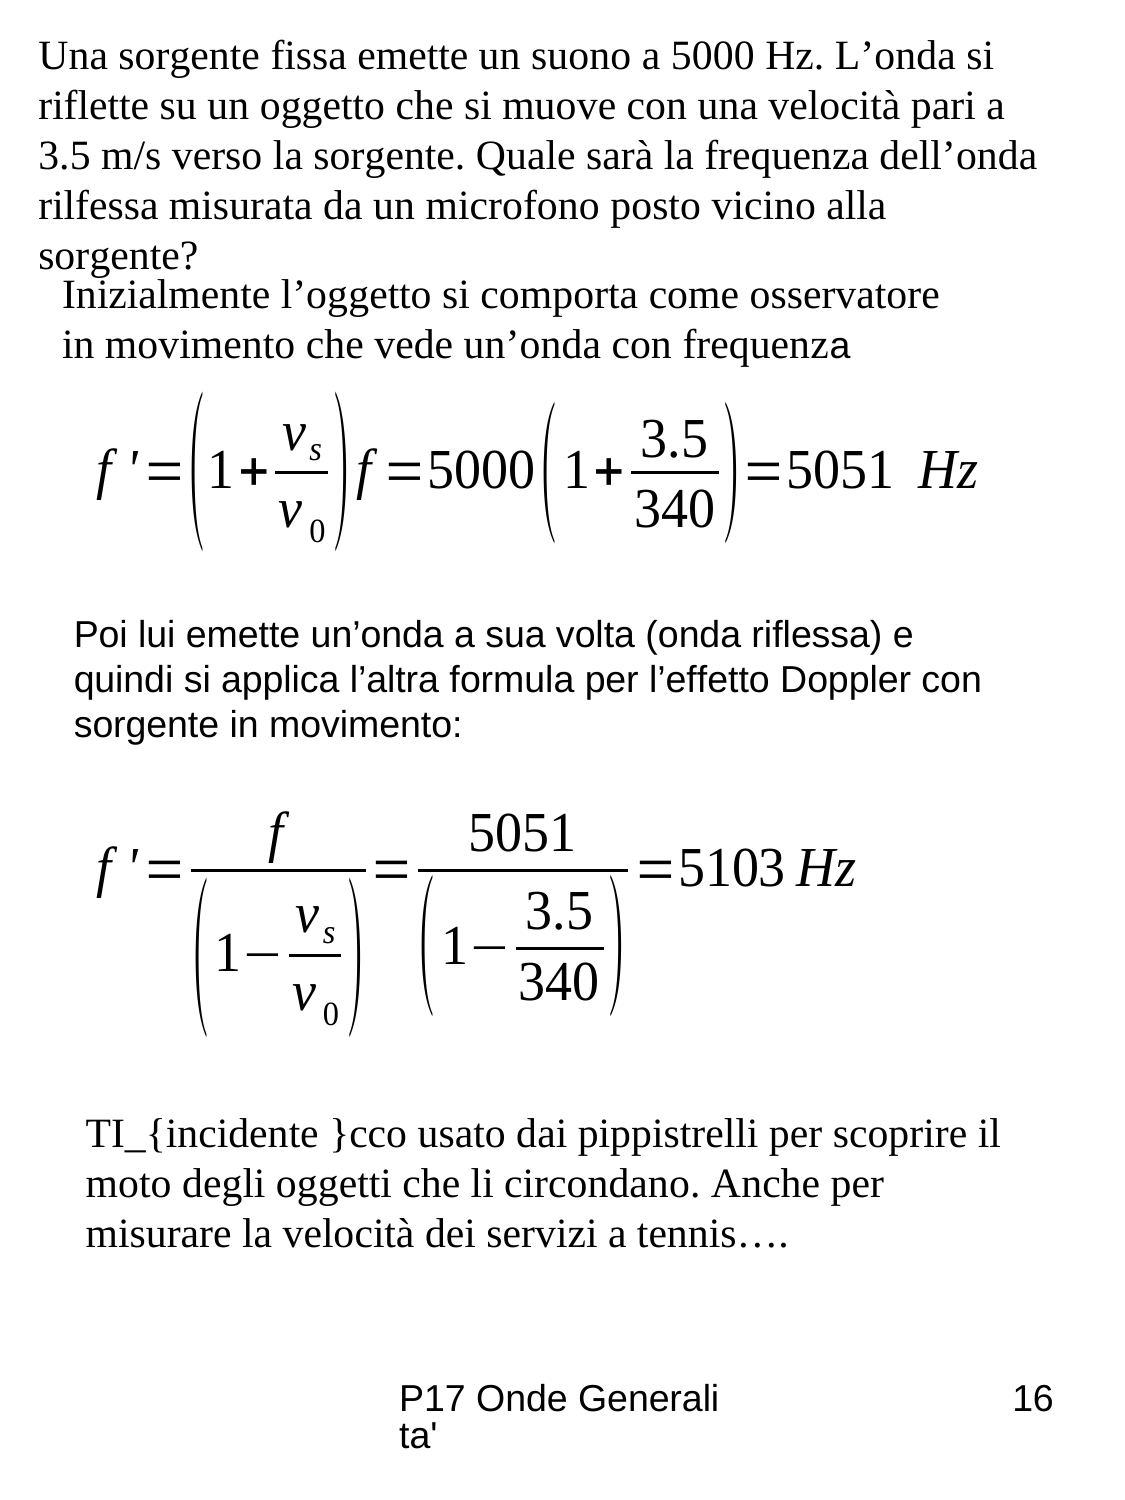

Una sorgente fissa emette un suono a 5000 Hz. L’onda si riflette su un oggetto che si muove con una velocità pari a 3.5 m/s verso la sorgente. Quale sarà la frequenza dell’onda rilfessa misurata da un microfono posto vicino alla sorgente?
Inizialmente l’oggetto si comporta come osservatore in movimento che vede un’onda con frequenza
Poi lui emette un’onda a sua volta (onda riflessa) e quindi si applica l’altra formula per l’effetto Doppler con sorgente in movimento:
TI_{incidente }cco usato dai pippistrelli per scoprire il moto degli oggetti che li circondano. Anche per misurare la velocità dei servizi a tennis….
P17 Onde Generalita'
16